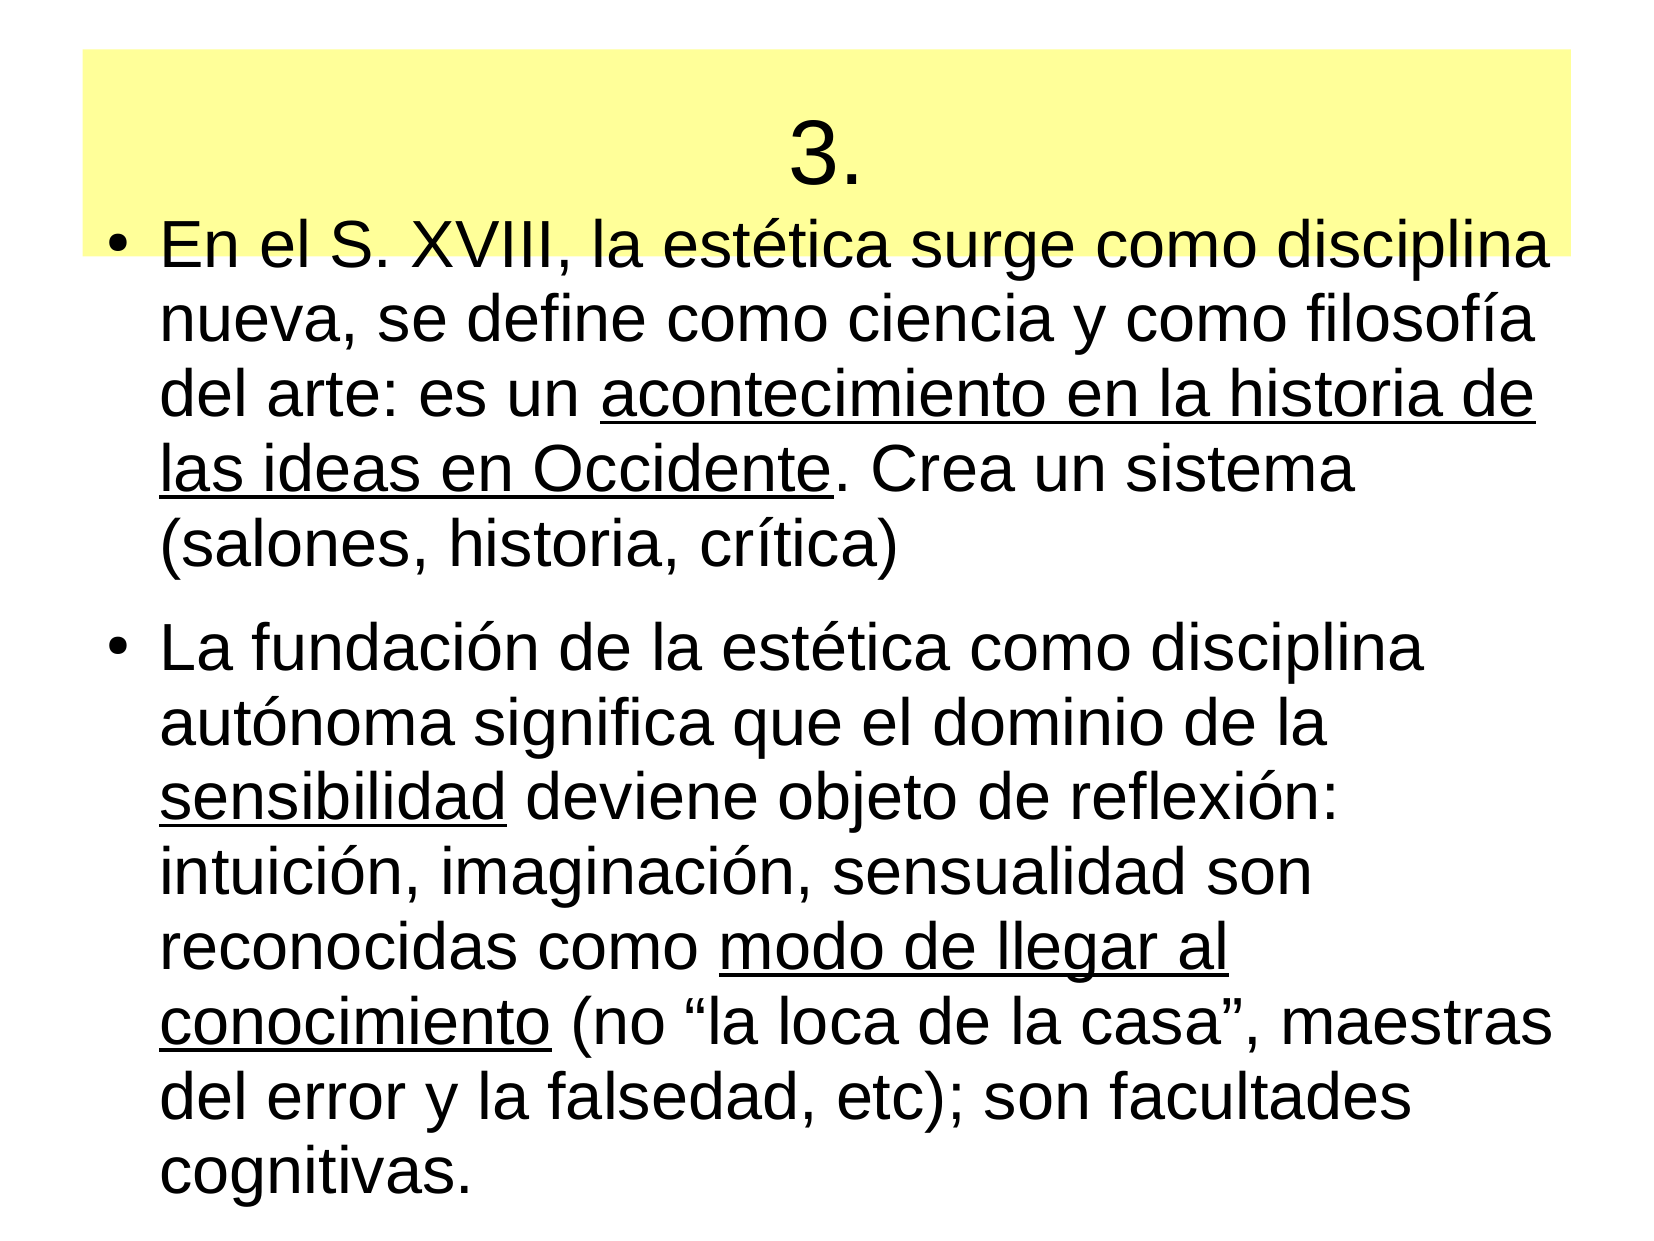

# 3.
En el S. XVIII, la estética surge como disciplina nueva, se define como ciencia y como filosofía del arte: es un acontecimiento en la historia de las ideas en Occidente. Crea un sistema (salones, historia, crítica)
La fundación de la estética como disciplina autónoma significa que el dominio de la sensibilidad deviene objeto de reflexión: intuición, imaginación, sensualidad son reconocidas como modo de llegar al conocimiento (no “la loca de la casa”, maestras del error y la falsedad, etc); son facultades cognitivas.